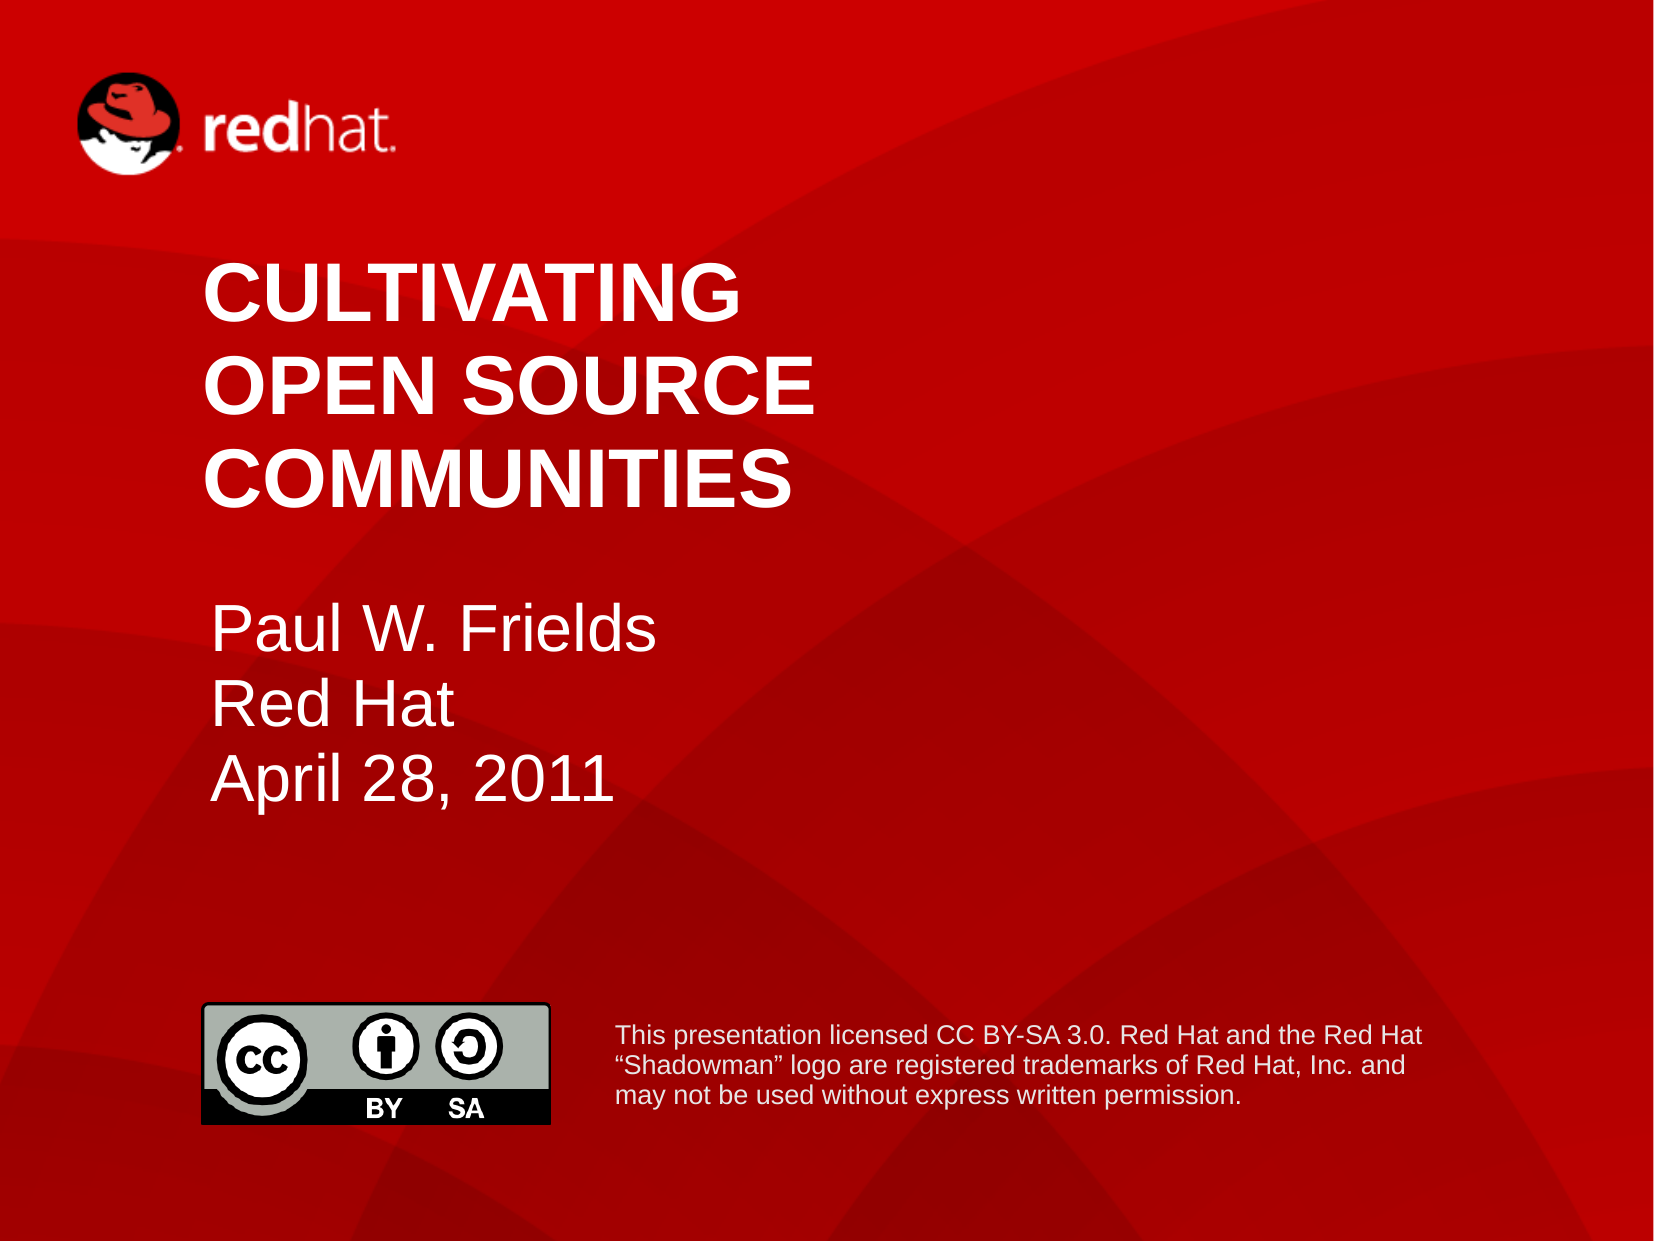

CULTIVATING
OPEN SOURCE
COMMUNITIES
Paul W. Frields
Red Hat
April 28, 2011
This presentation licensed CC BY-SA 3.0. Red Hat and the Red Hat “Shadowman” logo are registered trademarks of Red Hat, Inc. and may not be used without express written permission.